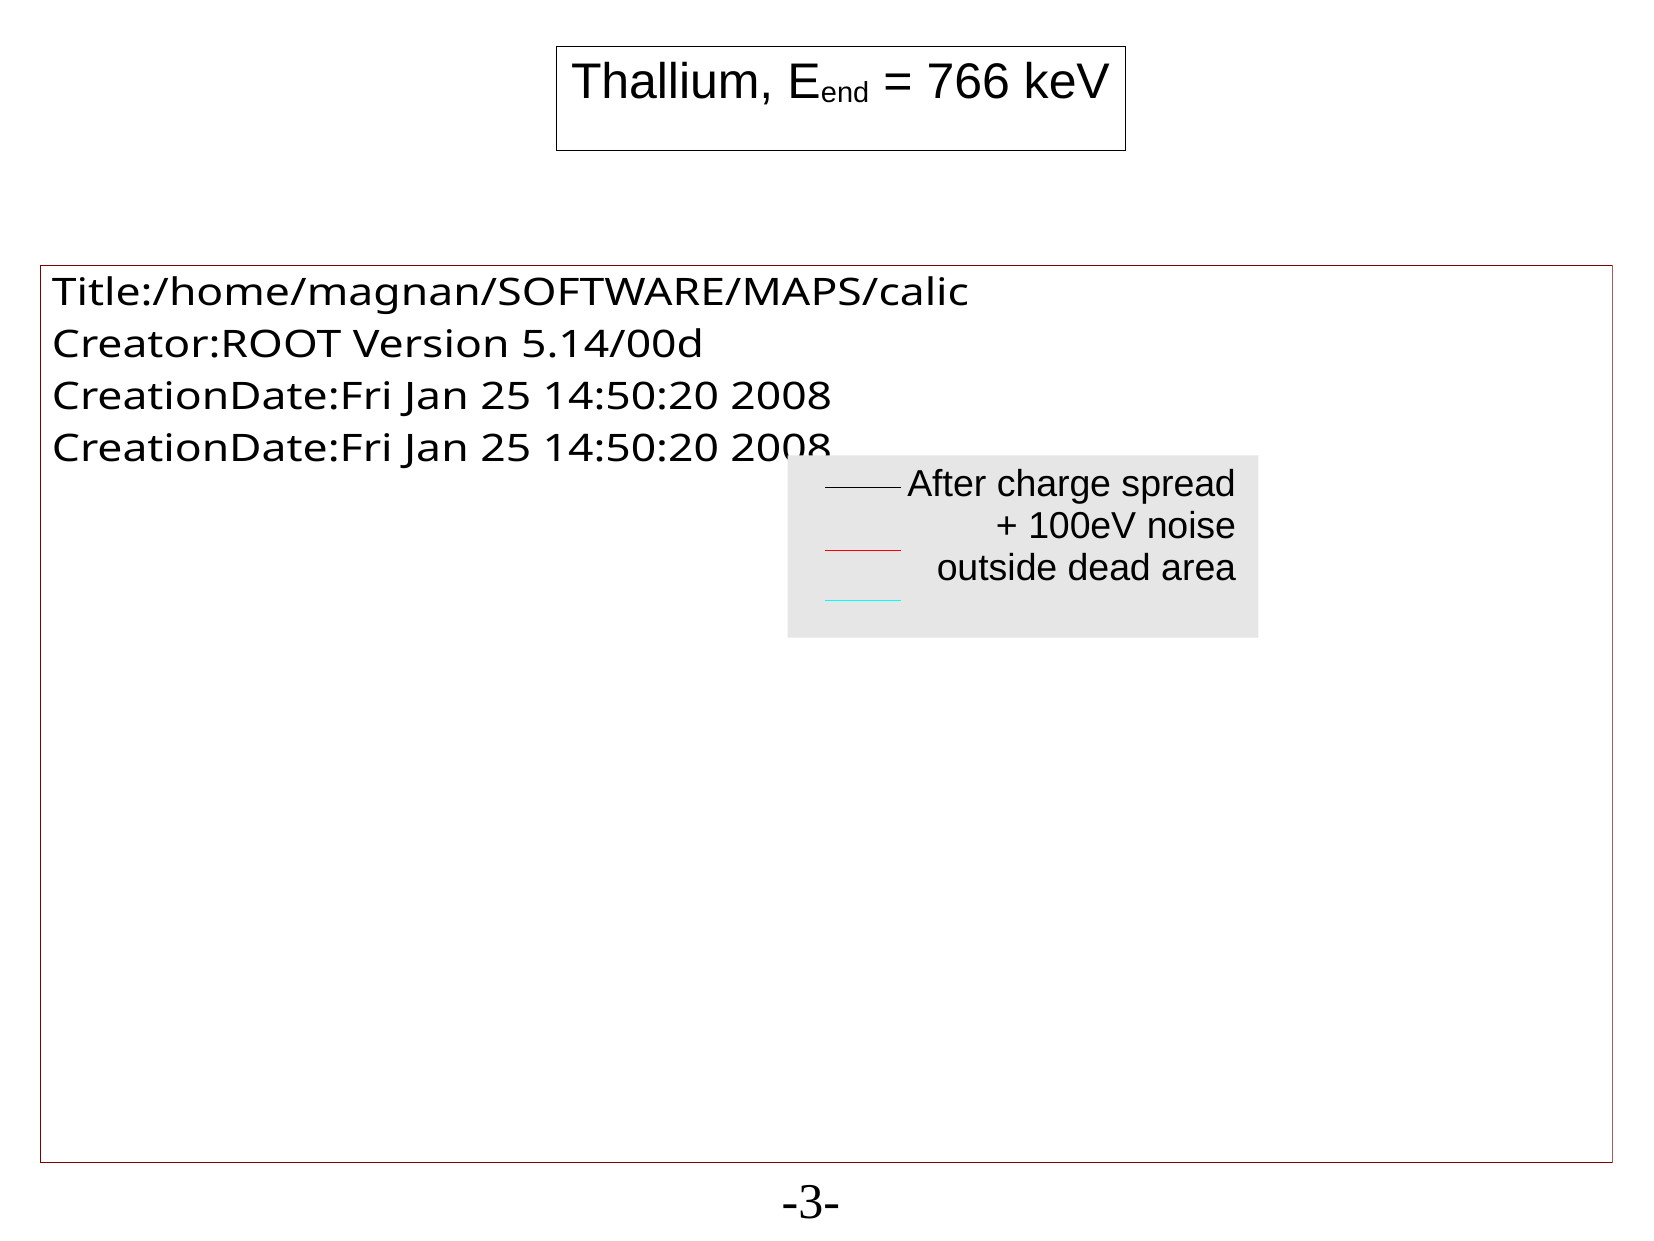

Thallium, Eend = 766 keV
 After charge spread
+ 100eV noise
outside dead area
3